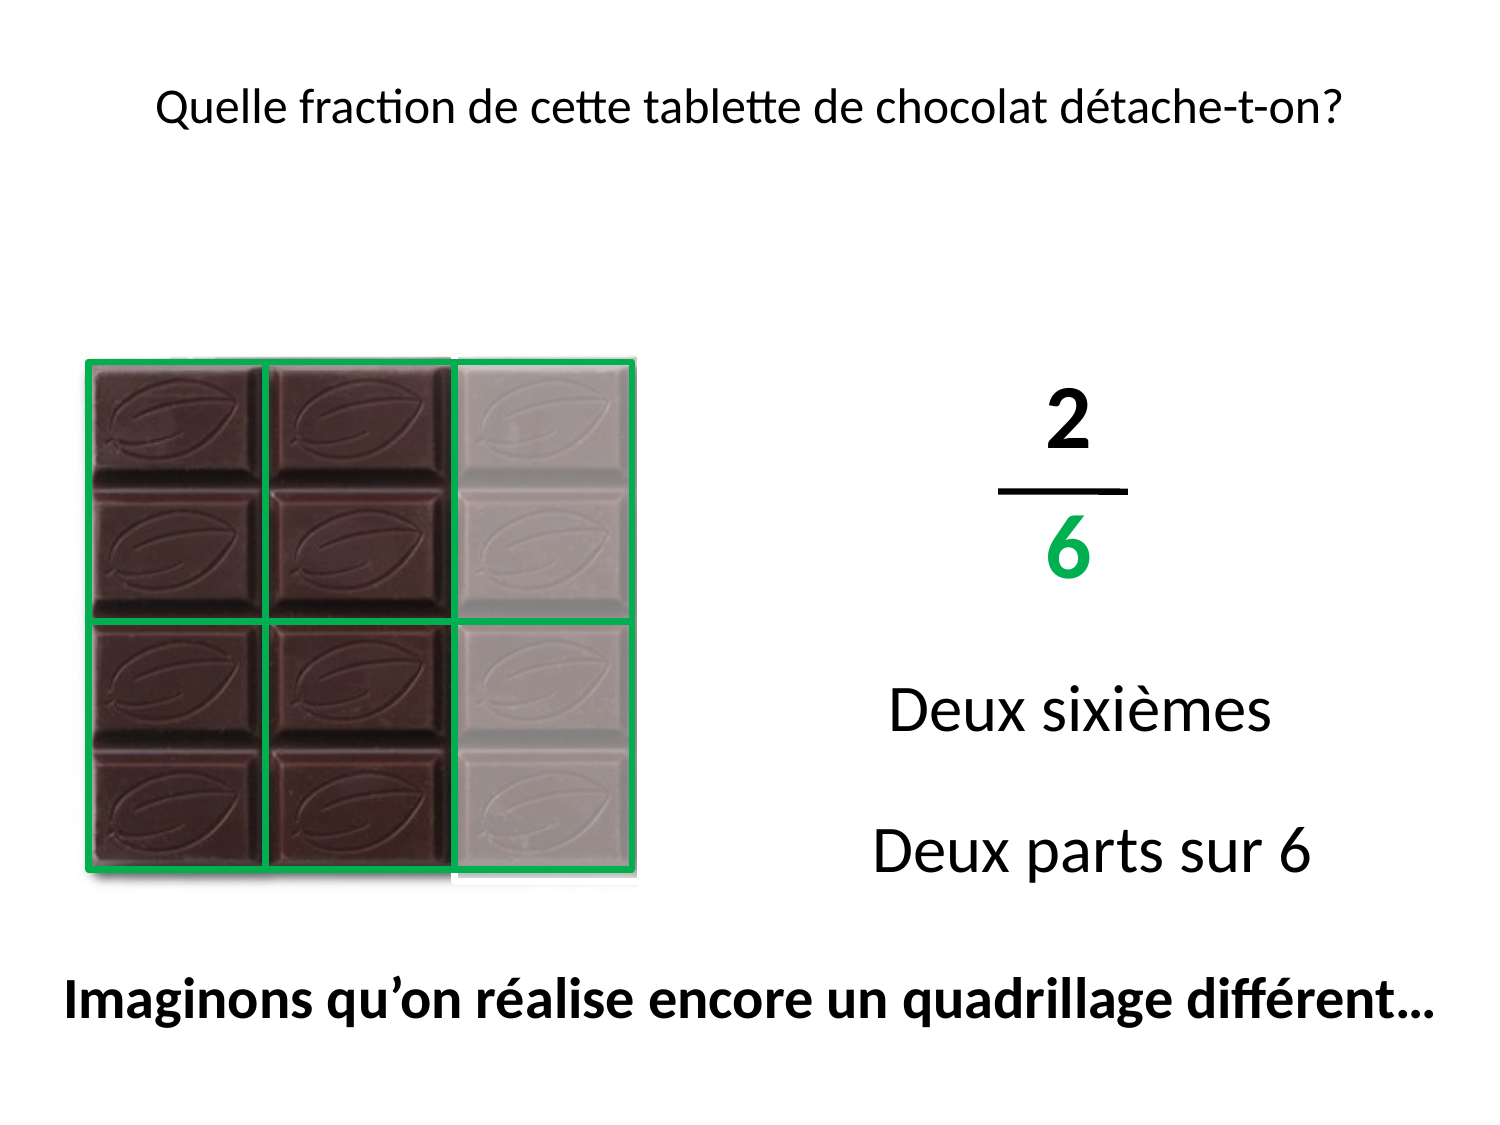

Quelle fraction de cette tablette de chocolat détache-t-on?
2
6
Deux sixièmes
Deux parts sur 6
Imaginons qu’on réalise encore un quadrillage différent…